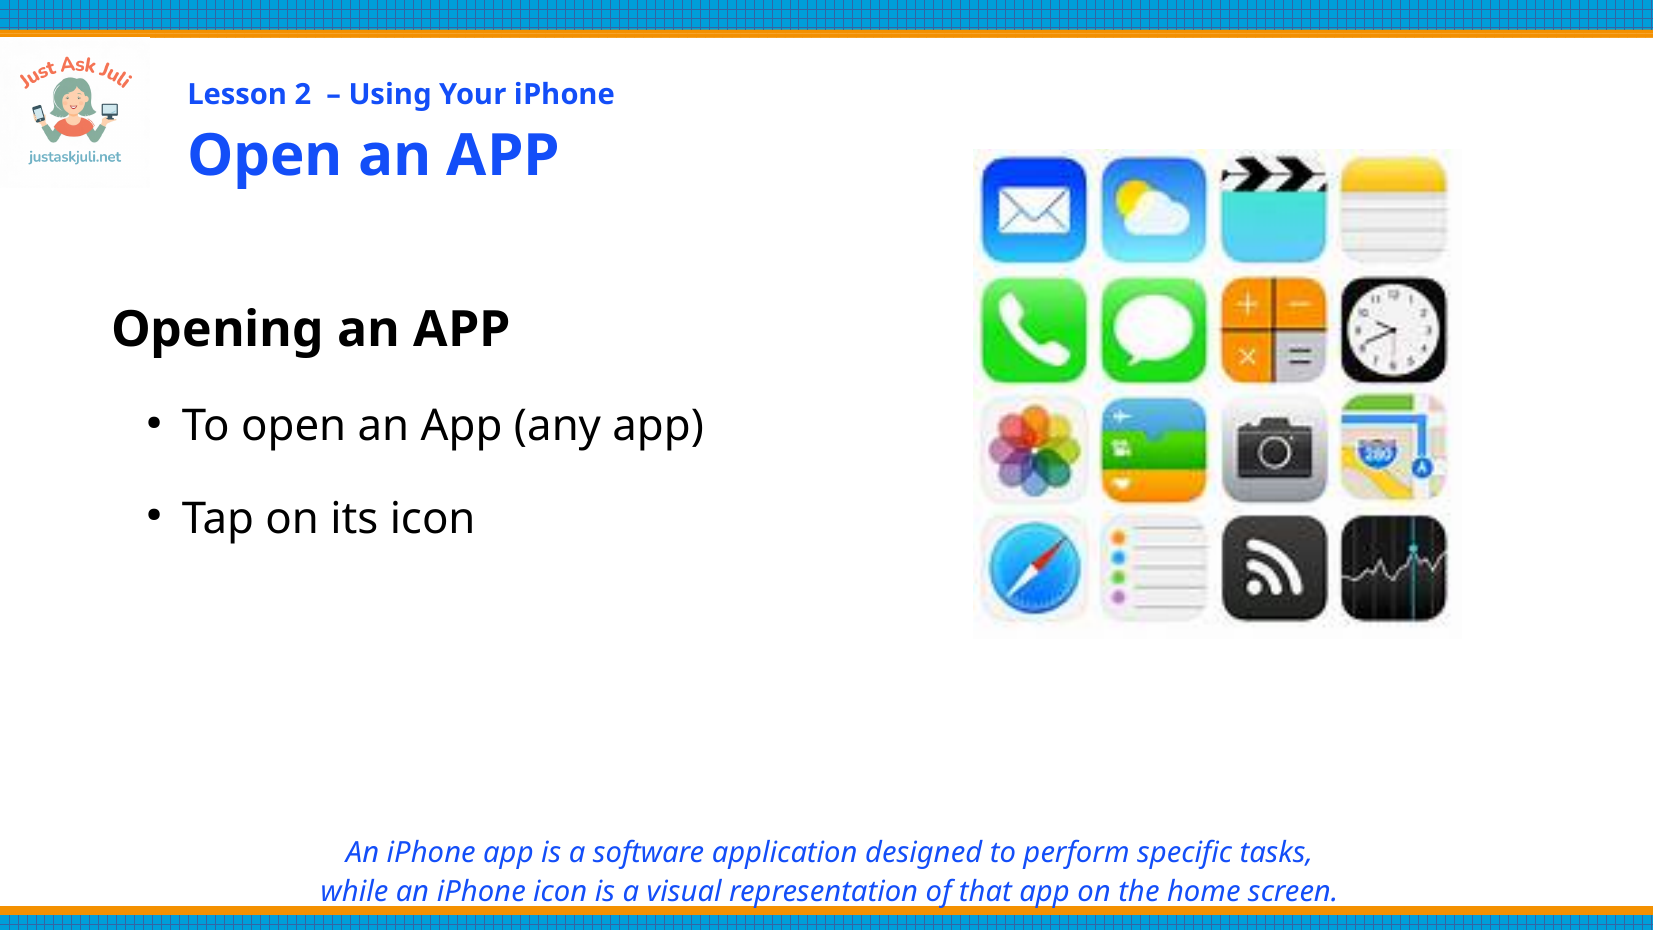

Lesson 2 – Using Your iPhone
Open an APP
Opening an APP
To open an App (any app)
Tap on its icon
An iPhone app is a software application designed to perform specific tasks,
while an iPhone icon is a visual representation of that app on the home screen.